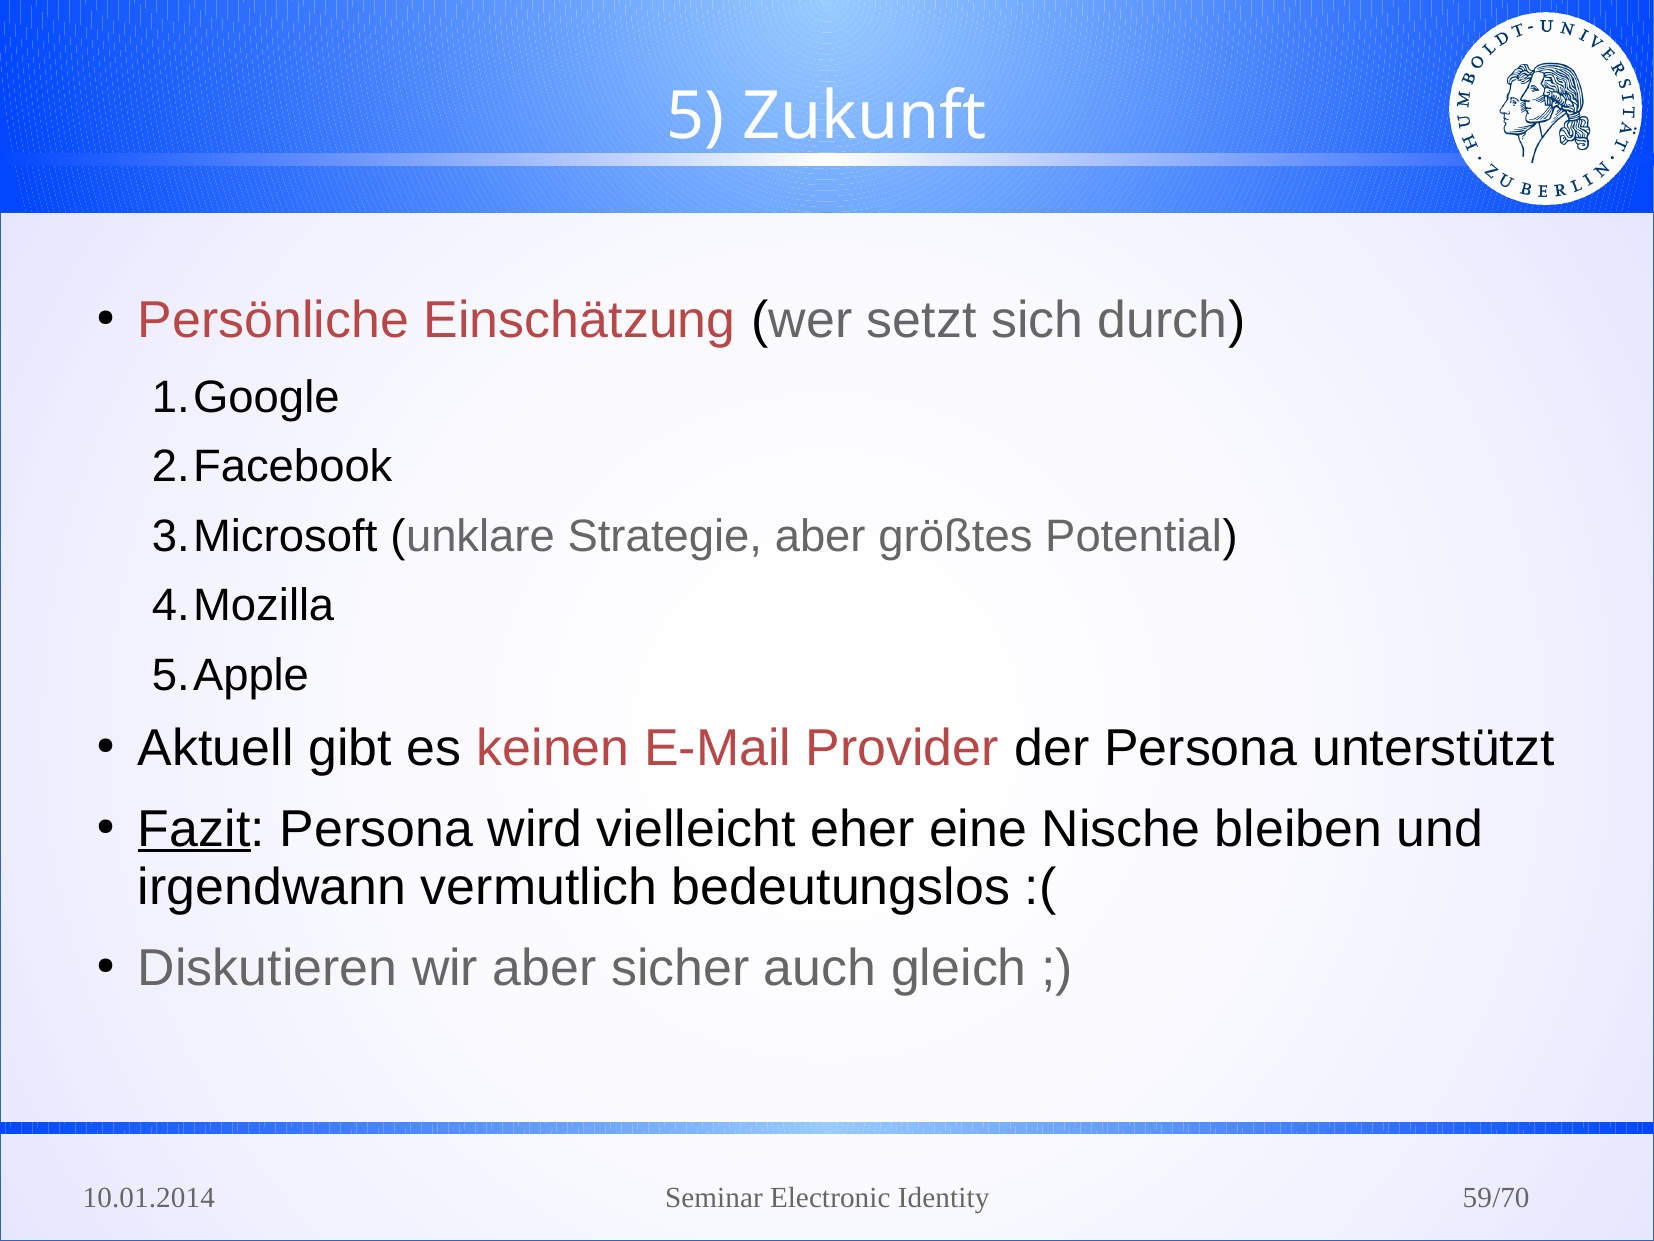

# 5) Zukunft
Persönliche Einschätzung (wer setzt sich durch)
Google
Facebook
Microsoft (unklare Strategie, aber größtes Potential)
Mozilla
Apple
Aktuell gibt es keinen E-Mail Provider der Persona unterstützt
Fazit: Persona wird vielleicht eher eine Nische bleiben und irgendwann vermutlich bedeutungslos :(
Diskutieren wir aber sicher auch gleich ;)
10.01.2014
Seminar Electronic Identity